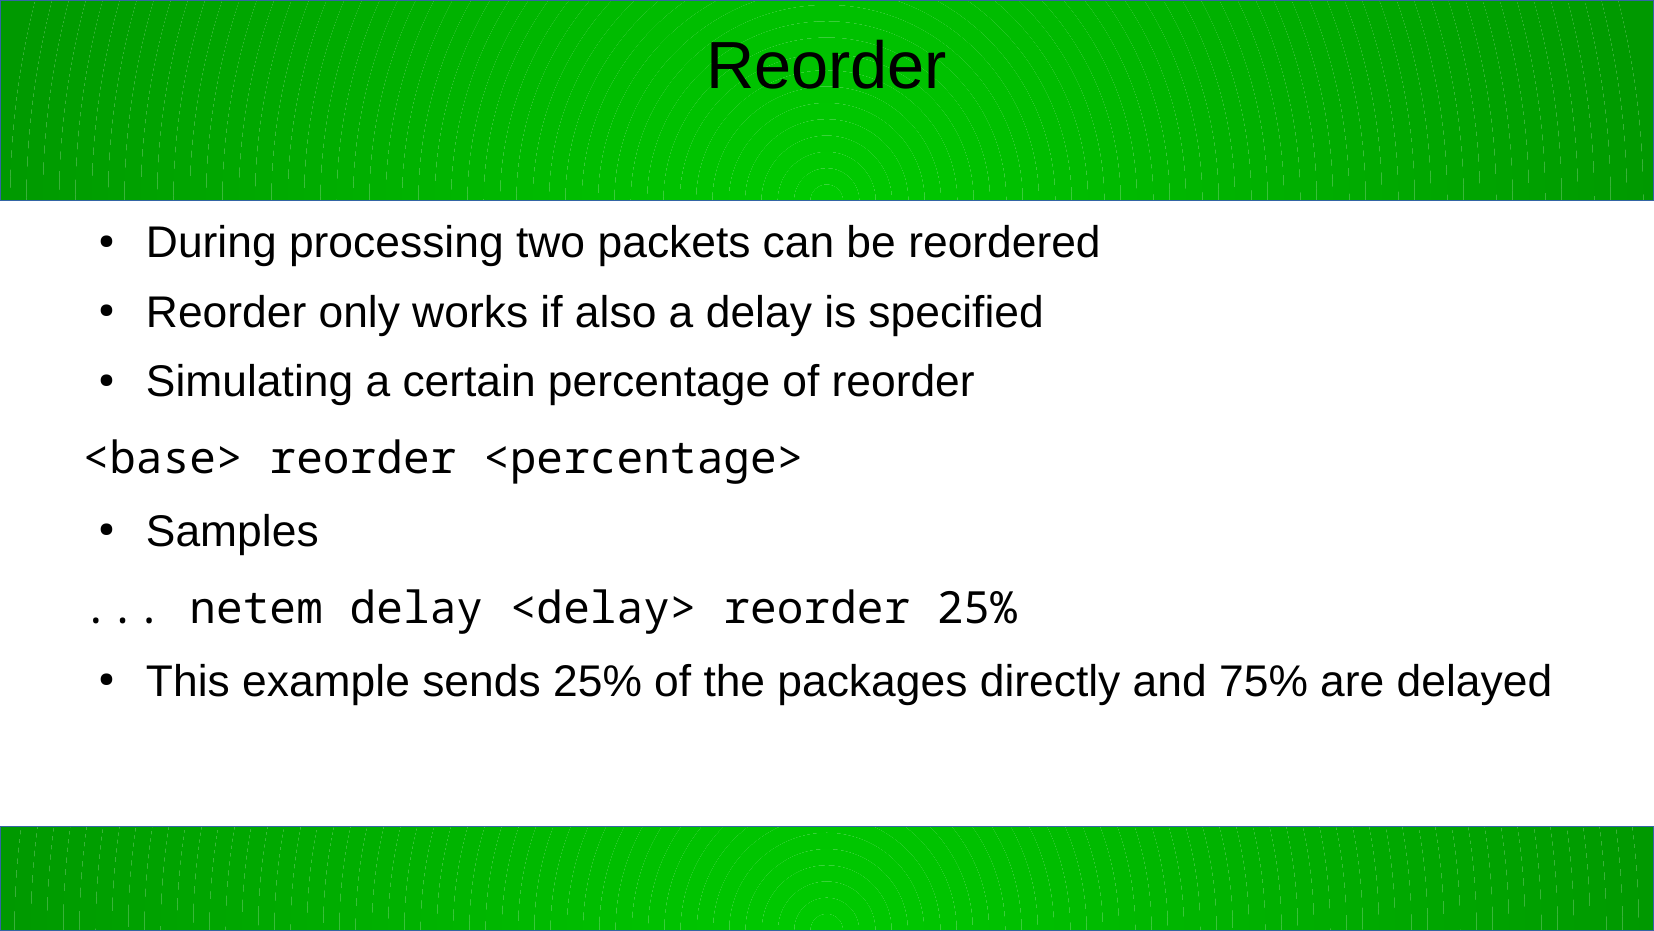

# Reorder
During processing two packets can be reordered
Reorder only works if also a delay is specified
Simulating a certain percentage of reorder
<base> reorder <percentage>
Samples
... netem delay <delay> reorder 25%
This example sends 25% of the packages directly and 75% are delayed